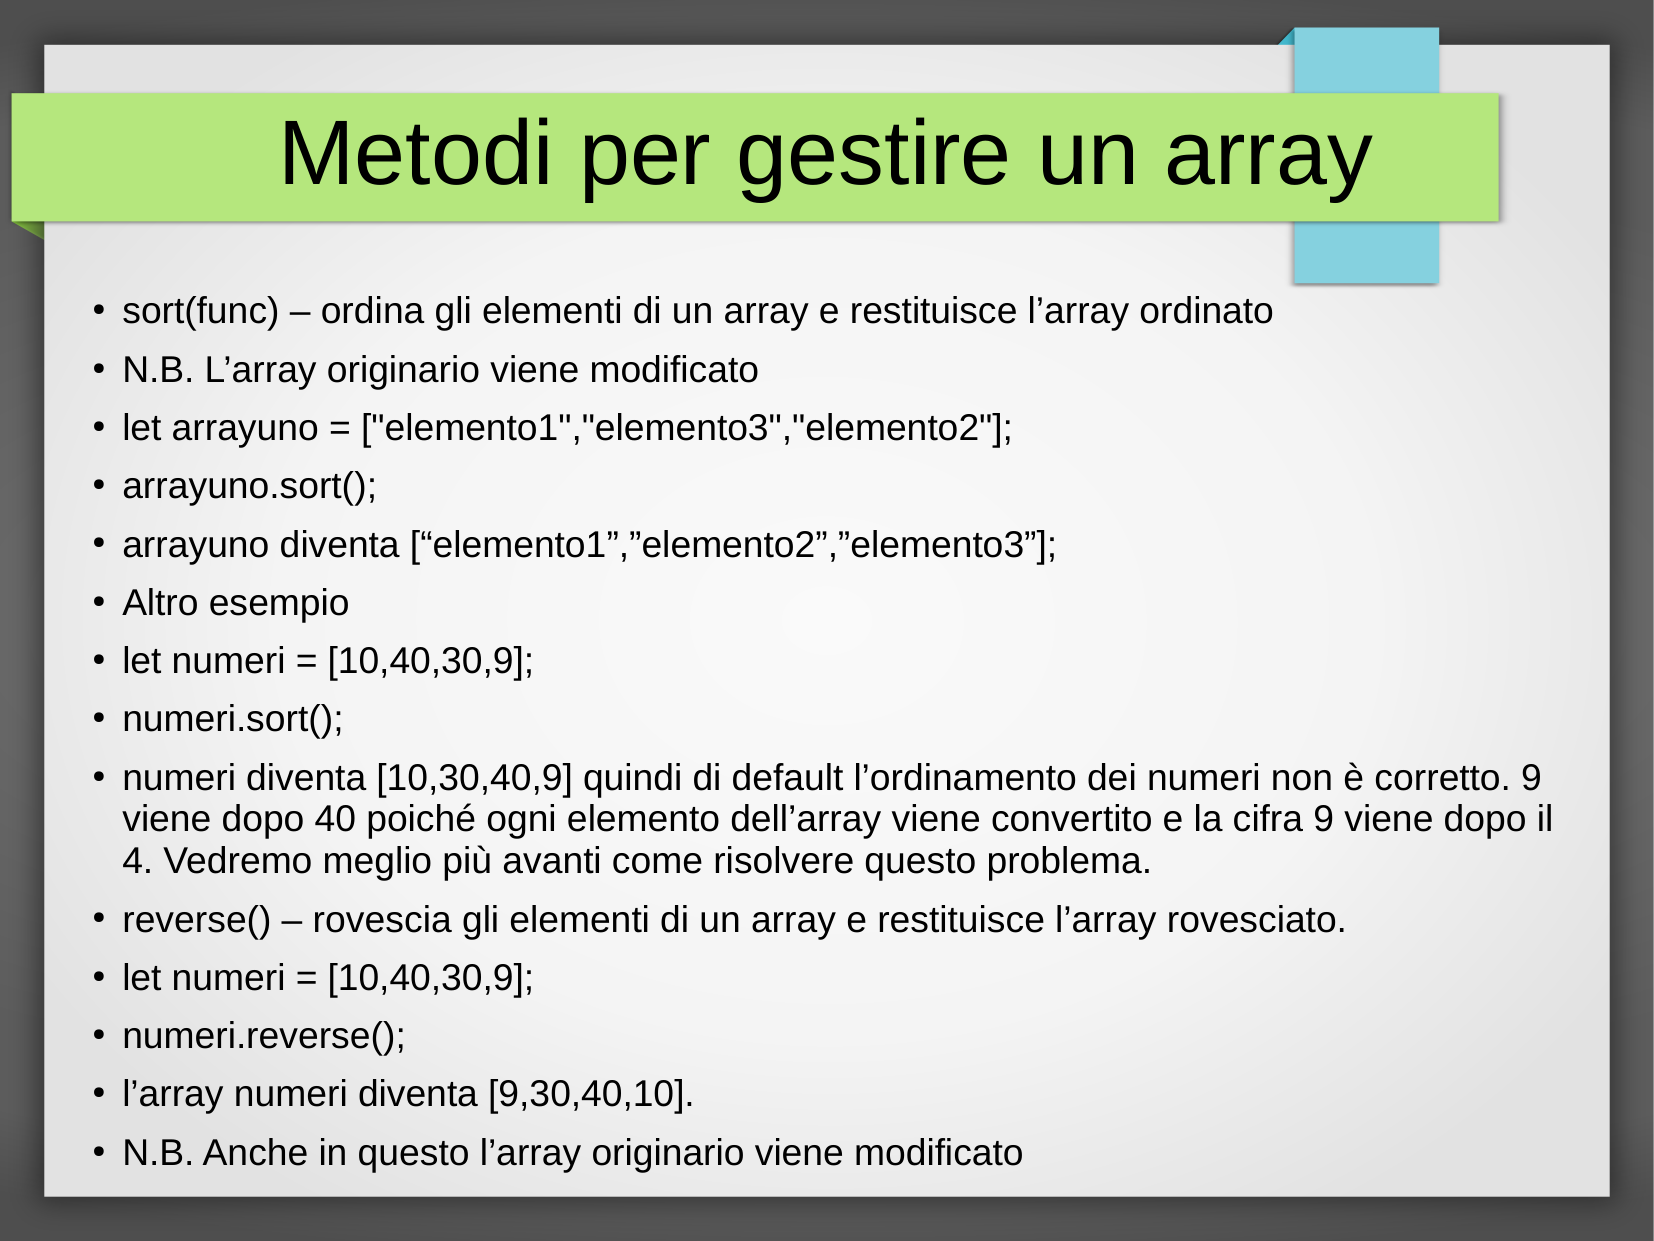

# Metodi per gestire un array
sort(func) – ordina gli elementi di un array e restituisce l’array ordinato
N.B. L’array originario viene modificato
let arrayuno = ["elemento1","elemento3","elemento2"];
arrayuno.sort();
arrayuno diventa [“elemento1”,”elemento2”,”elemento3”];
Altro esempio
let numeri = [10,40,30,9];
numeri.sort();
numeri diventa [10,30,40,9] quindi di default l’ordinamento dei numeri non è corretto. 9 viene dopo 40 poiché ogni elemento dell’array viene convertito e la cifra 9 viene dopo il 4. Vedremo meglio più avanti come risolvere questo problema.
reverse() – rovescia gli elementi di un array e restituisce l’array rovesciato.
let numeri = [10,40,30,9];
numeri.reverse();
l’array numeri diventa [9,30,40,10].
N.B. Anche in questo l’array originario viene modificato